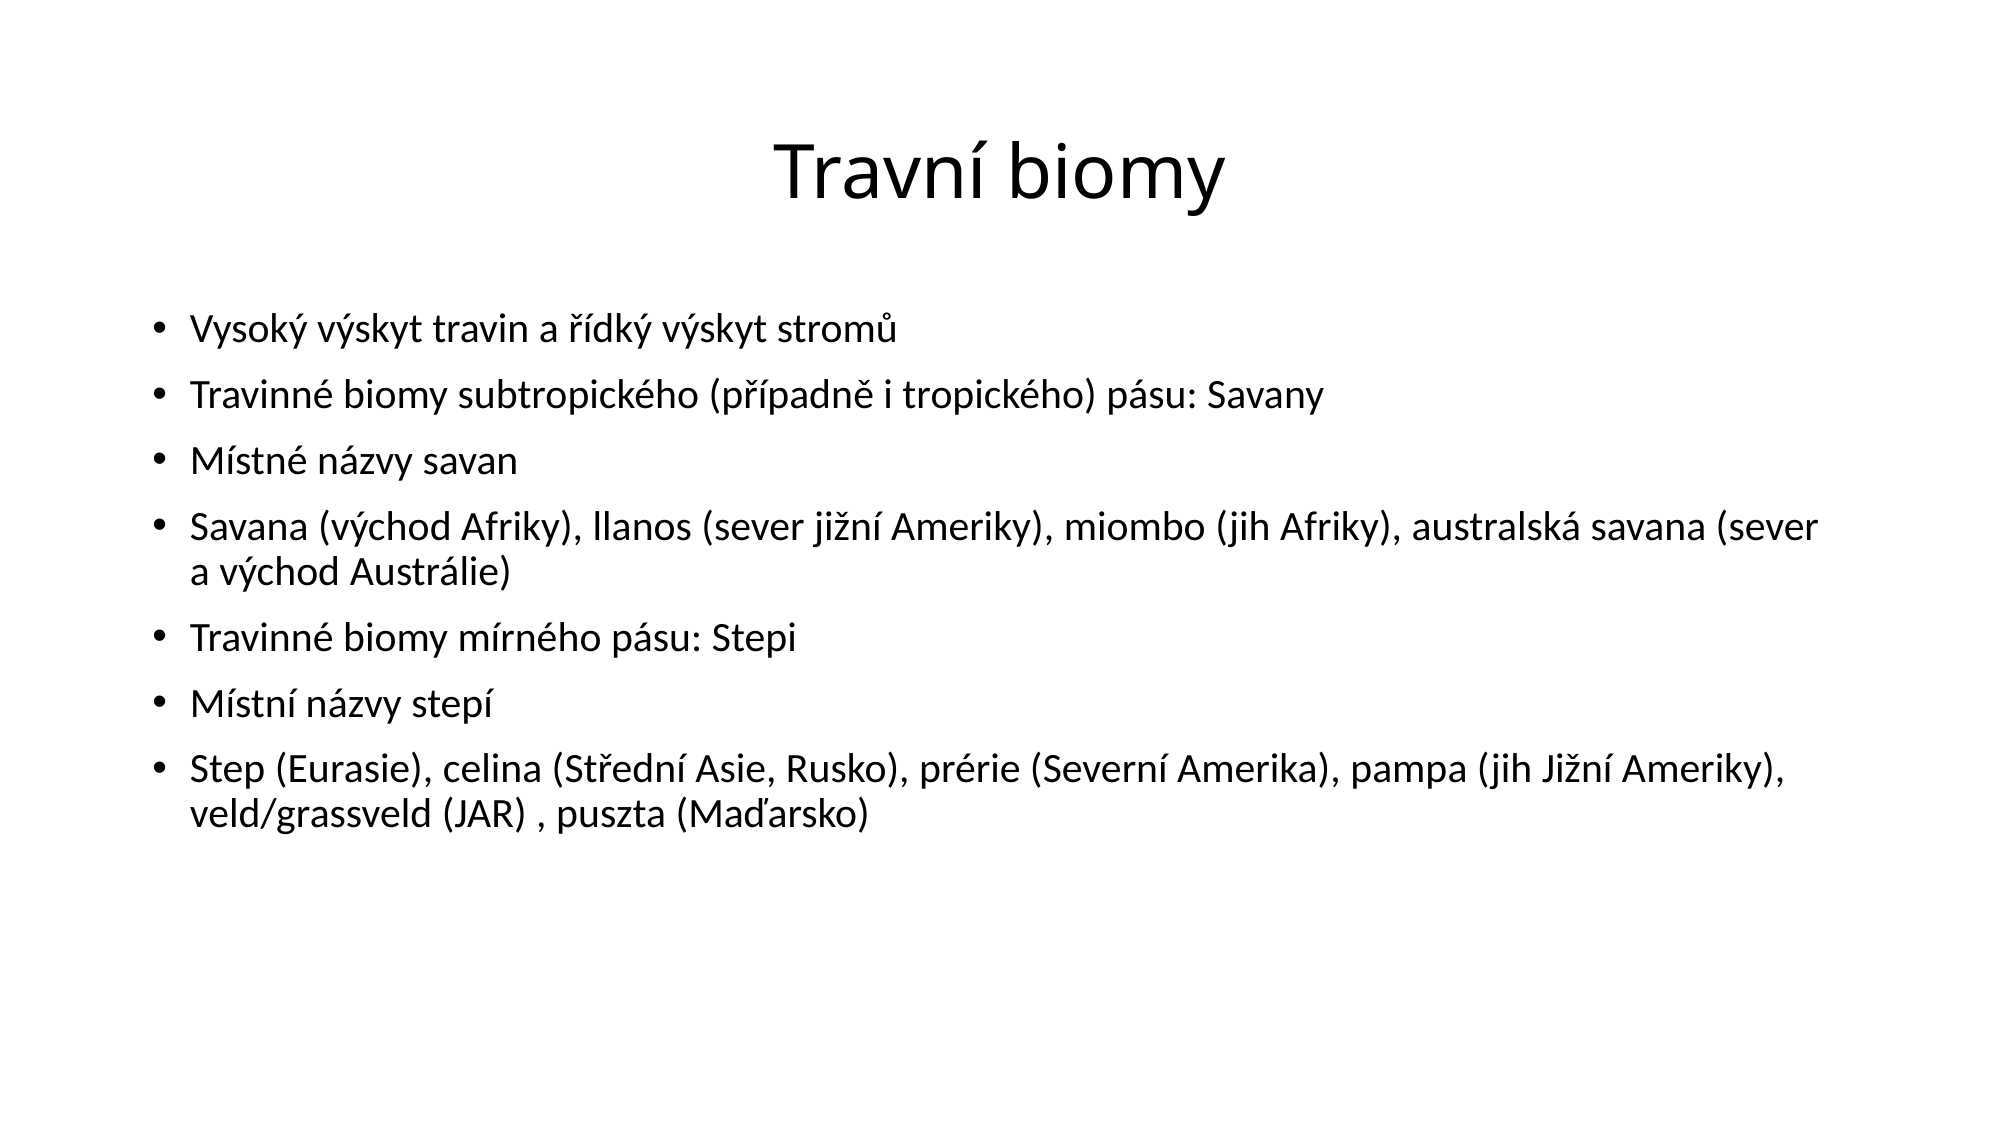

# Travní biomy
Vysoký výskyt travin a řídký výskyt stromů
Travinné biomy subtropického (případně i tropického) pásu: Savany
Místné názvy savan
Savana (východ Afriky), llanos (sever jižní Ameriky), miombo (jih Afriky), australská savana (sever a východ Austrálie)
Travinné biomy mírného pásu: Stepi
Místní názvy stepí
Step (Eurasie), celina (Střední Asie, Rusko), prérie (Severní Amerika), pampa (jih Jižní Ameriky), veld/grassveld (JAR) , puszta (Maďarsko)